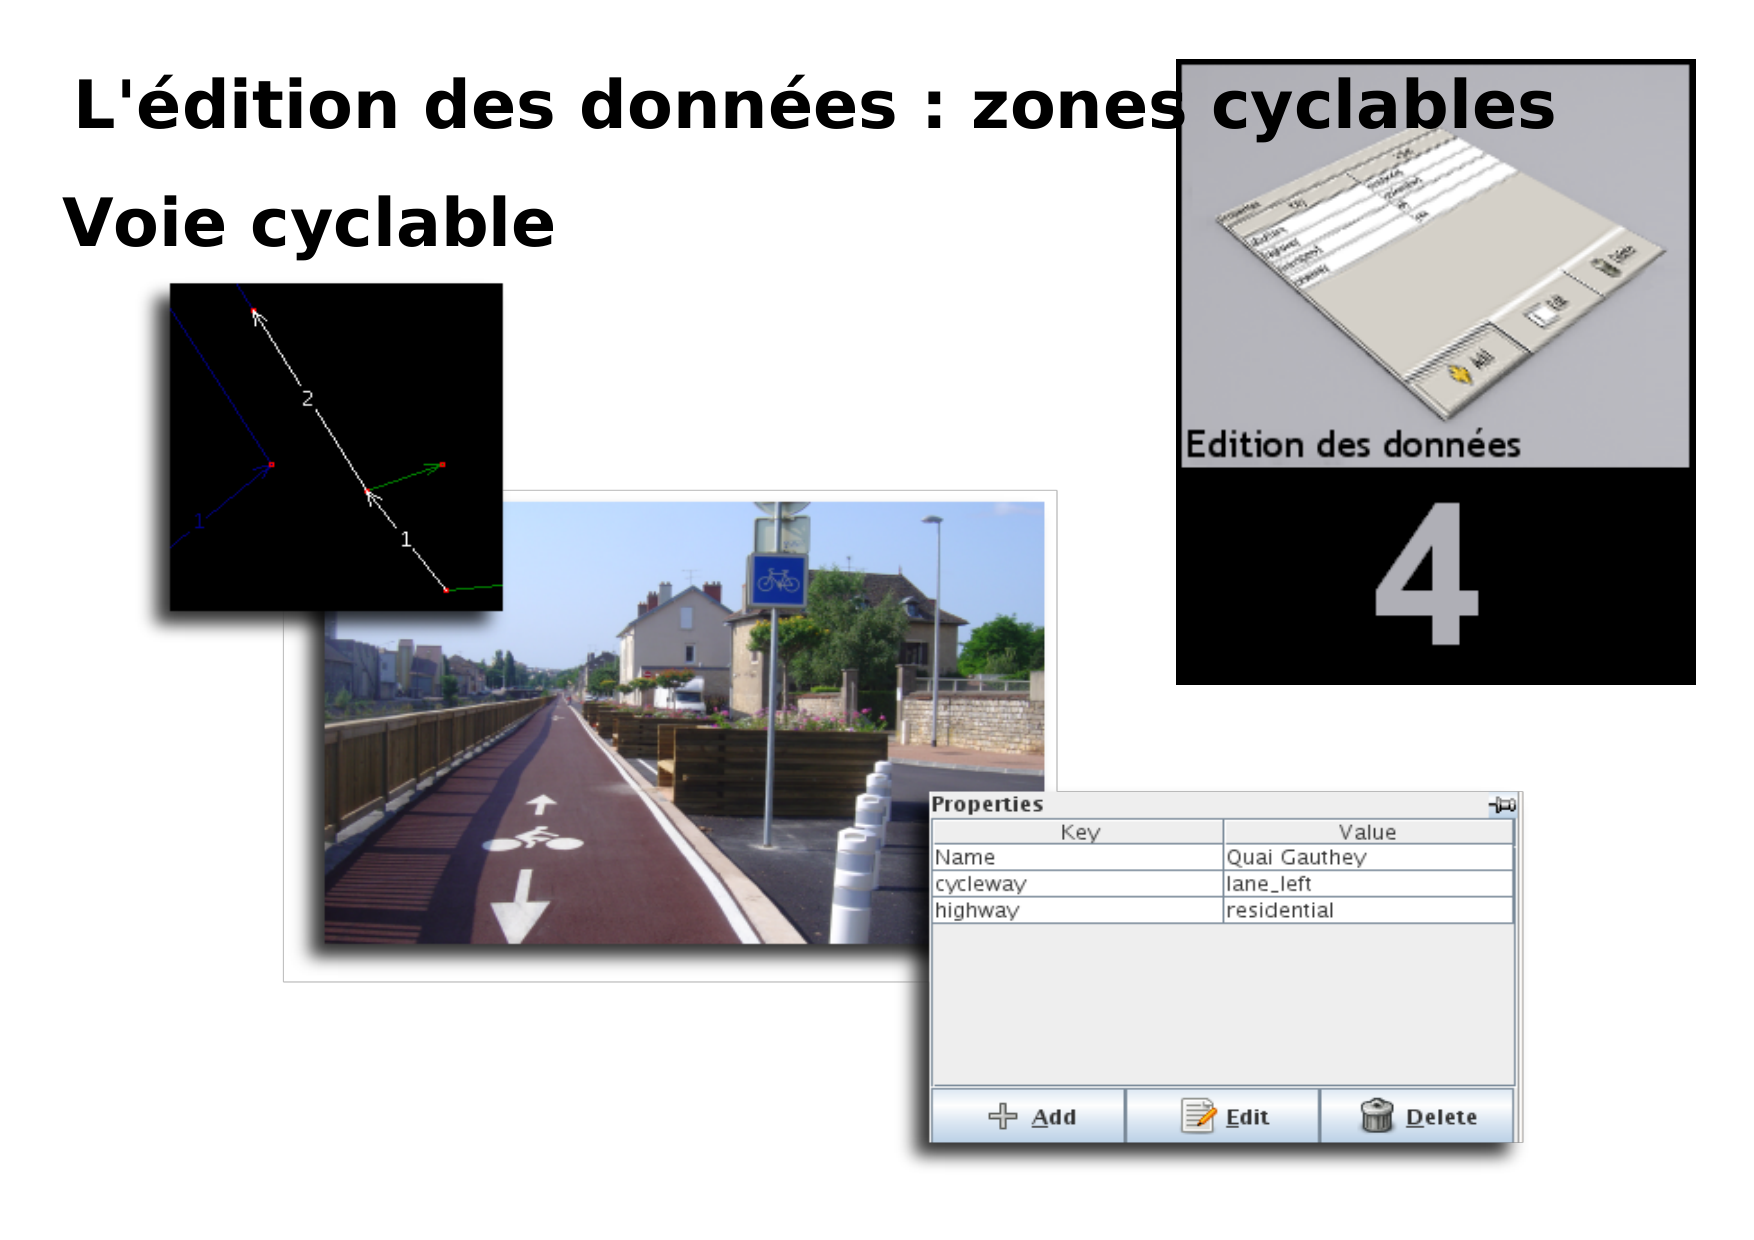

L'édition des données : zones cyclables
Voie cyclable